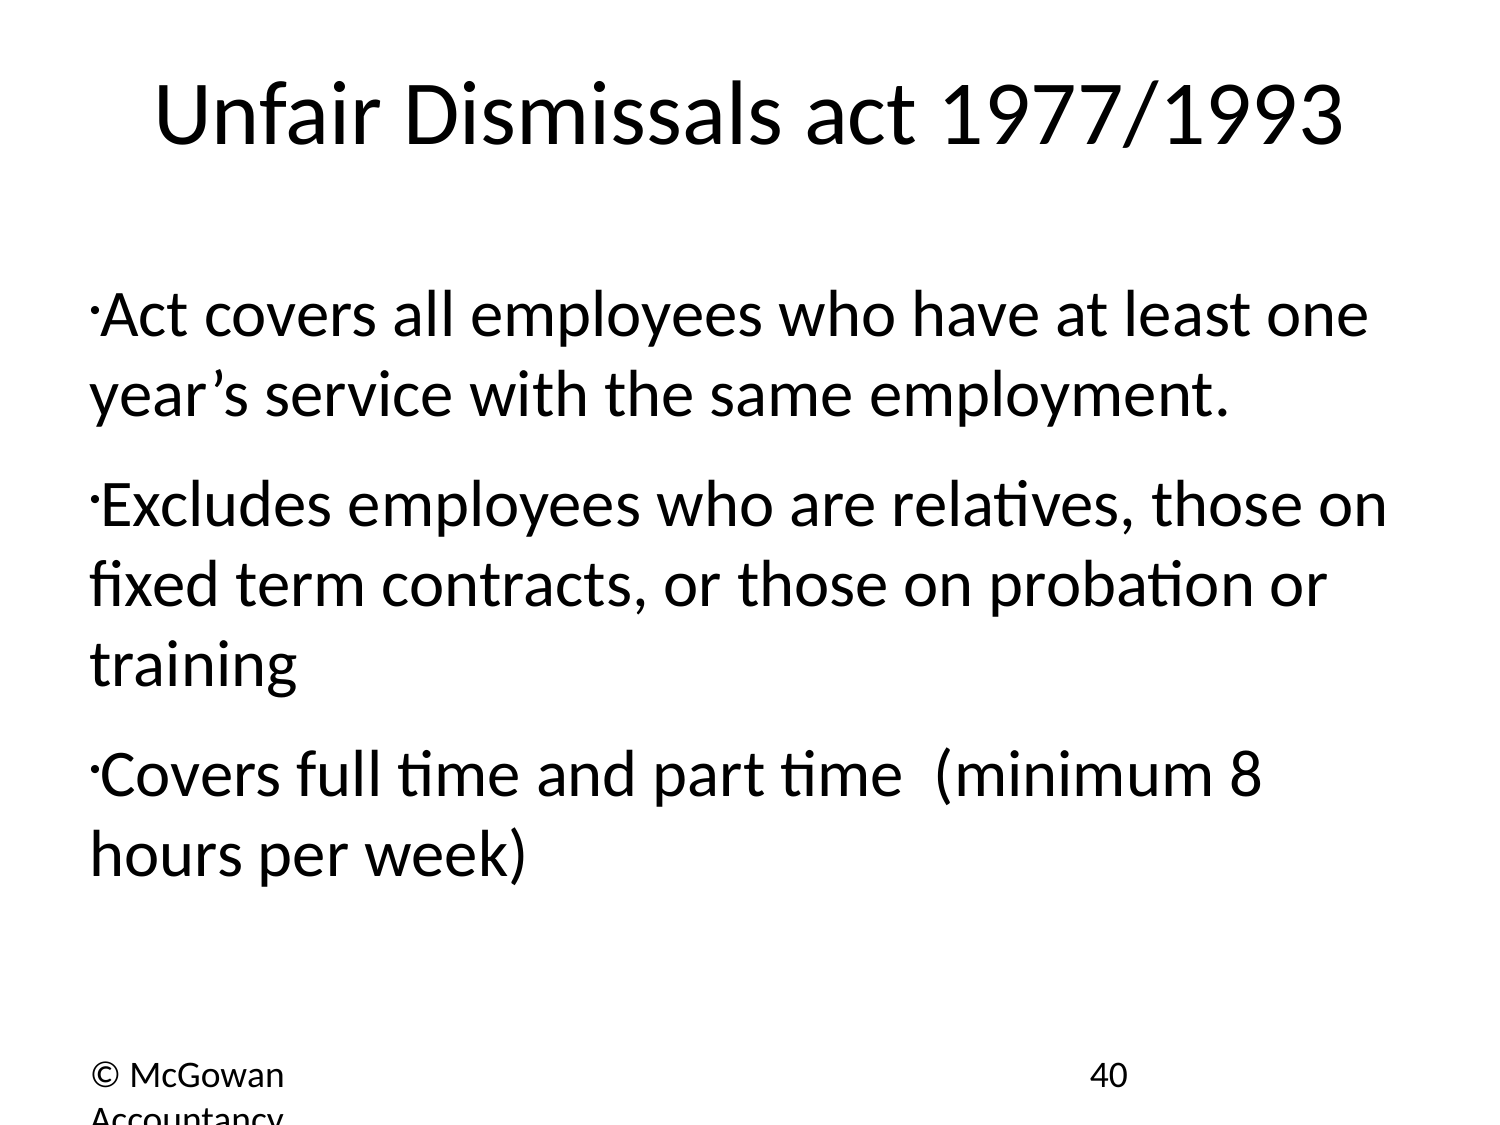

# Unfair Dismissals act 1977/1993
Act covers all employees who have at least one year’s service with the same employment.
Excludes employees who are relatives, those on fixed term contracts, or those on probation or training
Covers full time and part time (minimum 8 hours per week)
© McGowan Accountancy Services
40